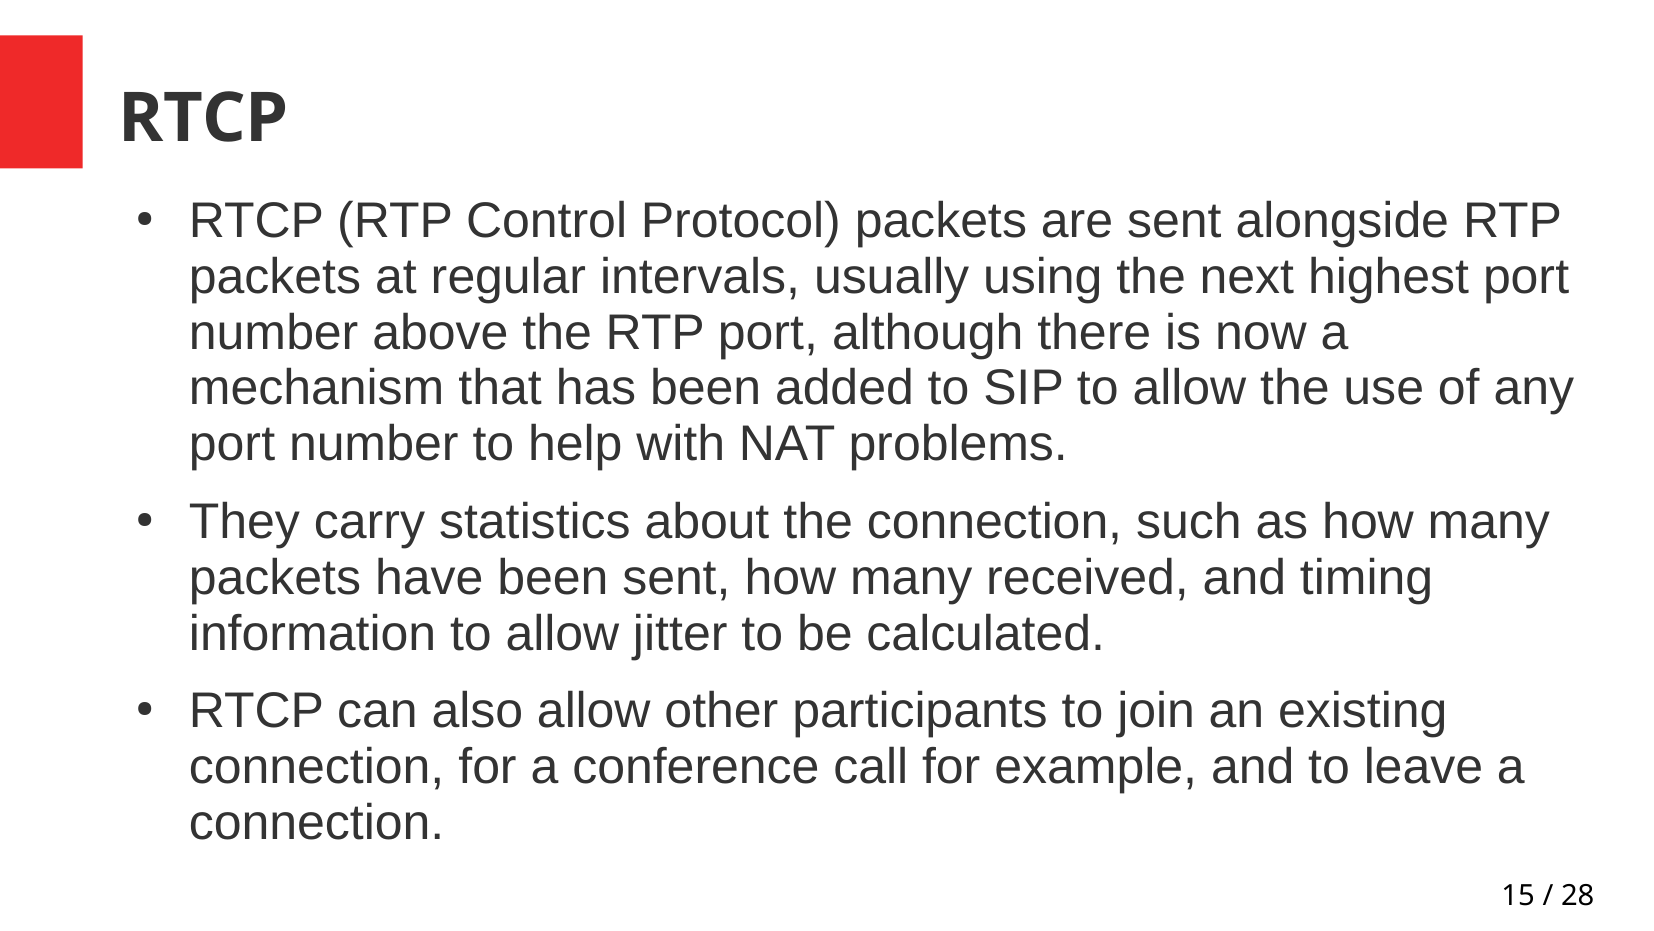

# RTCP
RTCP (RTP Control Protocol) packets are sent alongside RTP packets at regular intervals, usually using the next highest port number above the RTP port, although there is now a mechanism that has been added to SIP to allow the use of any port number to help with NAT problems.
They carry statistics about the connection, such as how many packets have been sent, how many received, and timing information to allow jitter to be calculated.
RTCP can also allow other participants to join an existing connection, for a conference call for example, and to leave a connection.
15